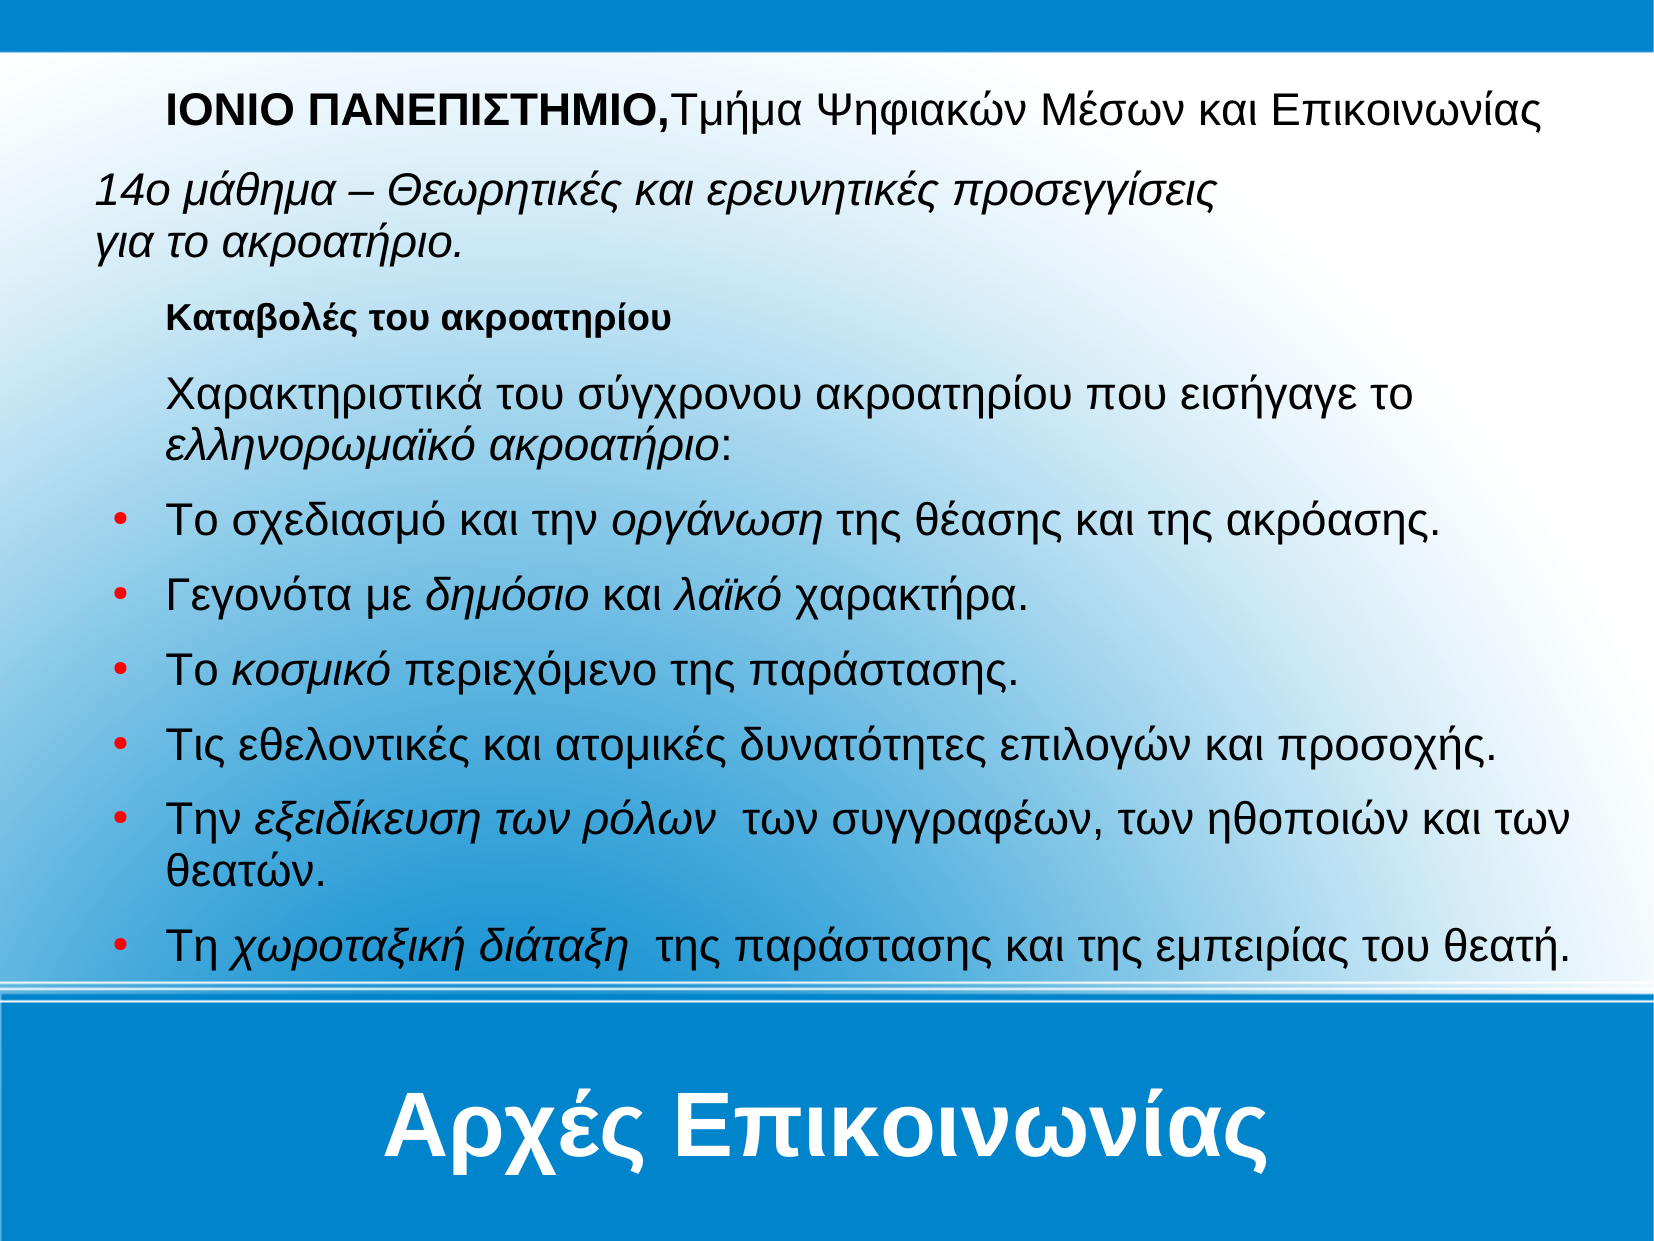

ΙΟΝΙΟ ΠΑΝΕΠΙΣΤΗΜΙΟ,Τμήμα Ψηφιακών Μέσων και Επικοινωνίας
14ο μάθημα – Θεωρητικές και ερευνητικές προσεγγίσεις
για το ακροατήριο.
Καταβολές του ακροατηρίου
Χαρακτηριστικά του σύγχρονου ακροατηρίου που εισήγαγε το ελληνορωμαϊκό ακροατήριο:
Το σχεδιασμό και την οργάνωση της θέασης και της ακρόασης.
Γεγονότα με δημόσιο και λαϊκό χαρακτήρα.
Το κοσμικό περιεχόμενο της παράστασης.
Τις εθελοντικές και ατομικές δυνατότητες επιλογών και προσοχής.
Την εξειδίκευση των ρόλων των συγγραφέων, των ηθοποιών και των θεατών.
Τη χωροταξική διάταξη της παράστασης και της εμπειρίας του θεατή.
# Αρχές Επικοινωνίας